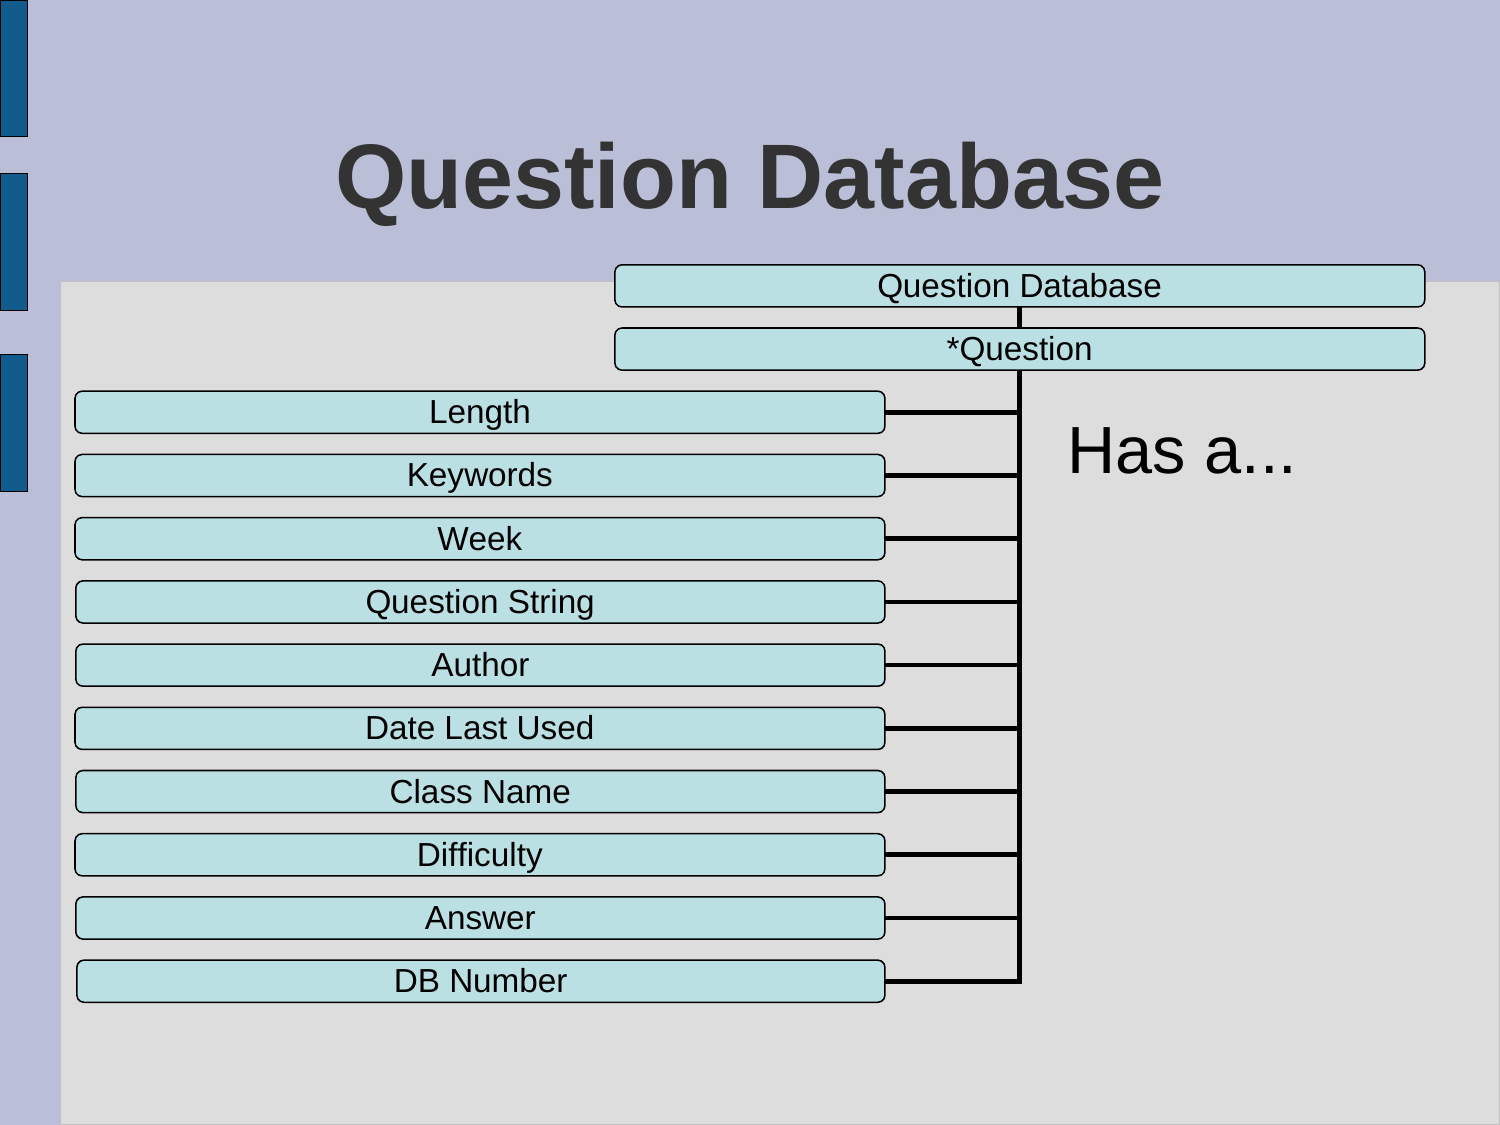

# Question Database
Question Database
*Question
Length
Keywords
Week
Question String
Author
Date Last Used
Class Name
Difficulty
Answer
DB Number
Has a...